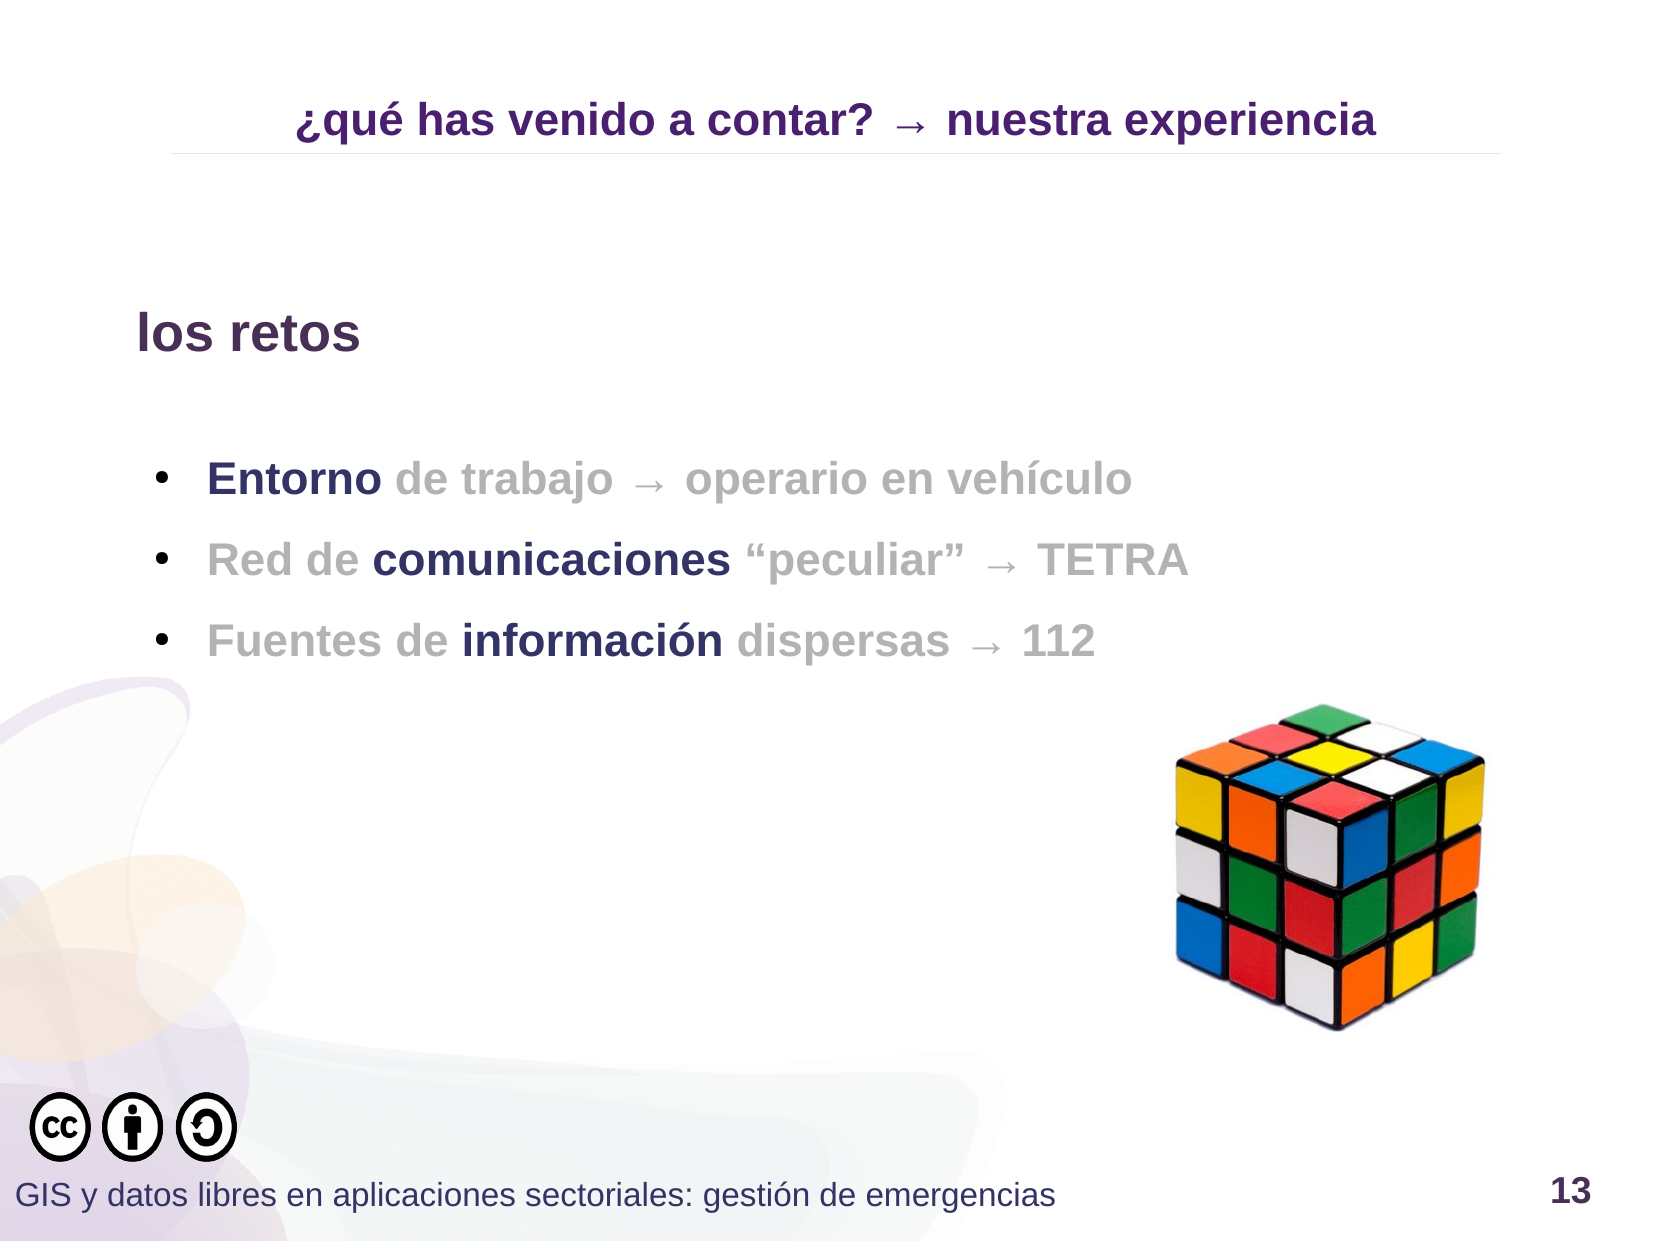

¿qué has venido a contar? → nuestra experiencia
#
los retos
Entorno de trabajo → operario en vehículo
Red de comunicaciones “peculiar” → TETRA
Fuentes de información dispersas → 112